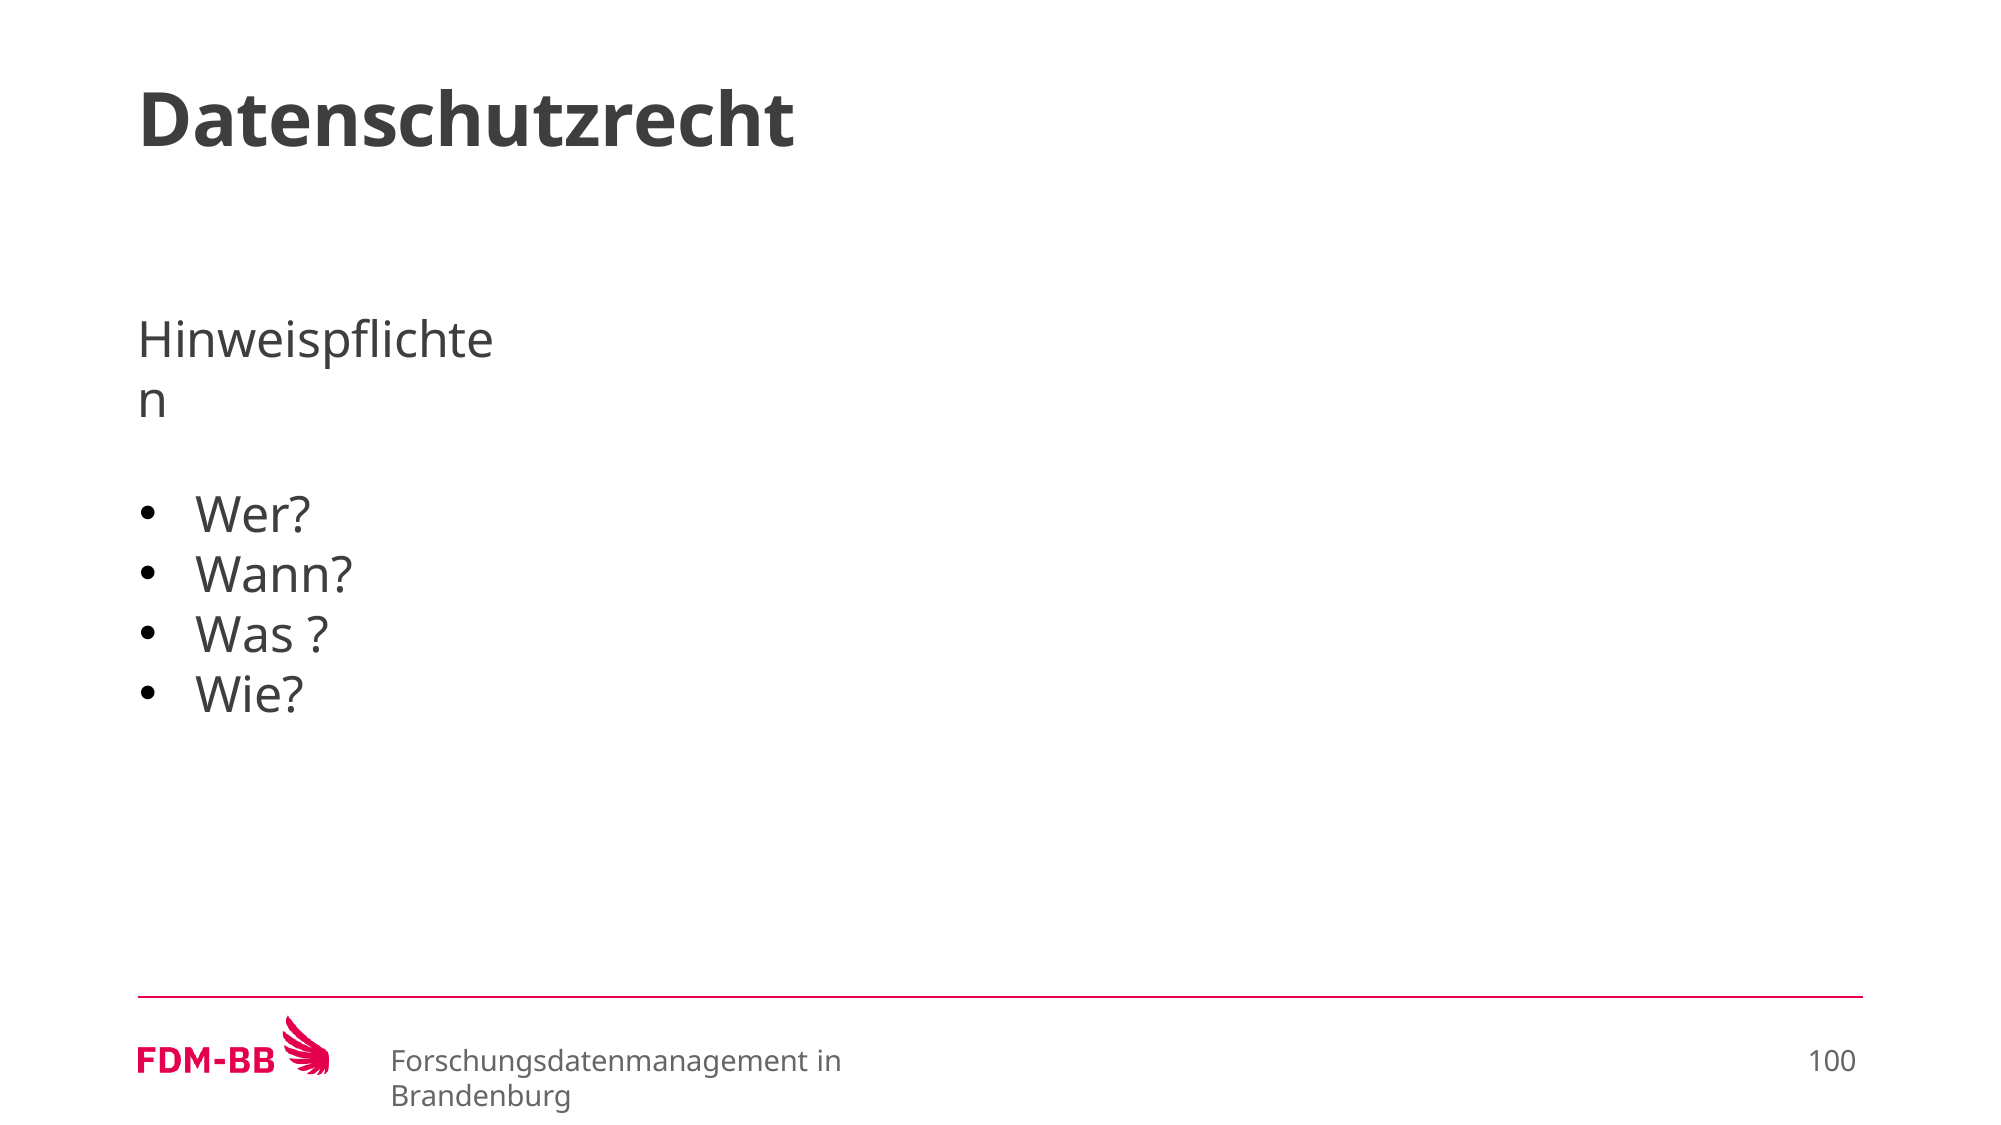

# Datenschutzrecht
Hinweispflichten
Wer?
Wann?
Was ?
Wie?
Forschungsdatenmanagement in Brandenburg
100